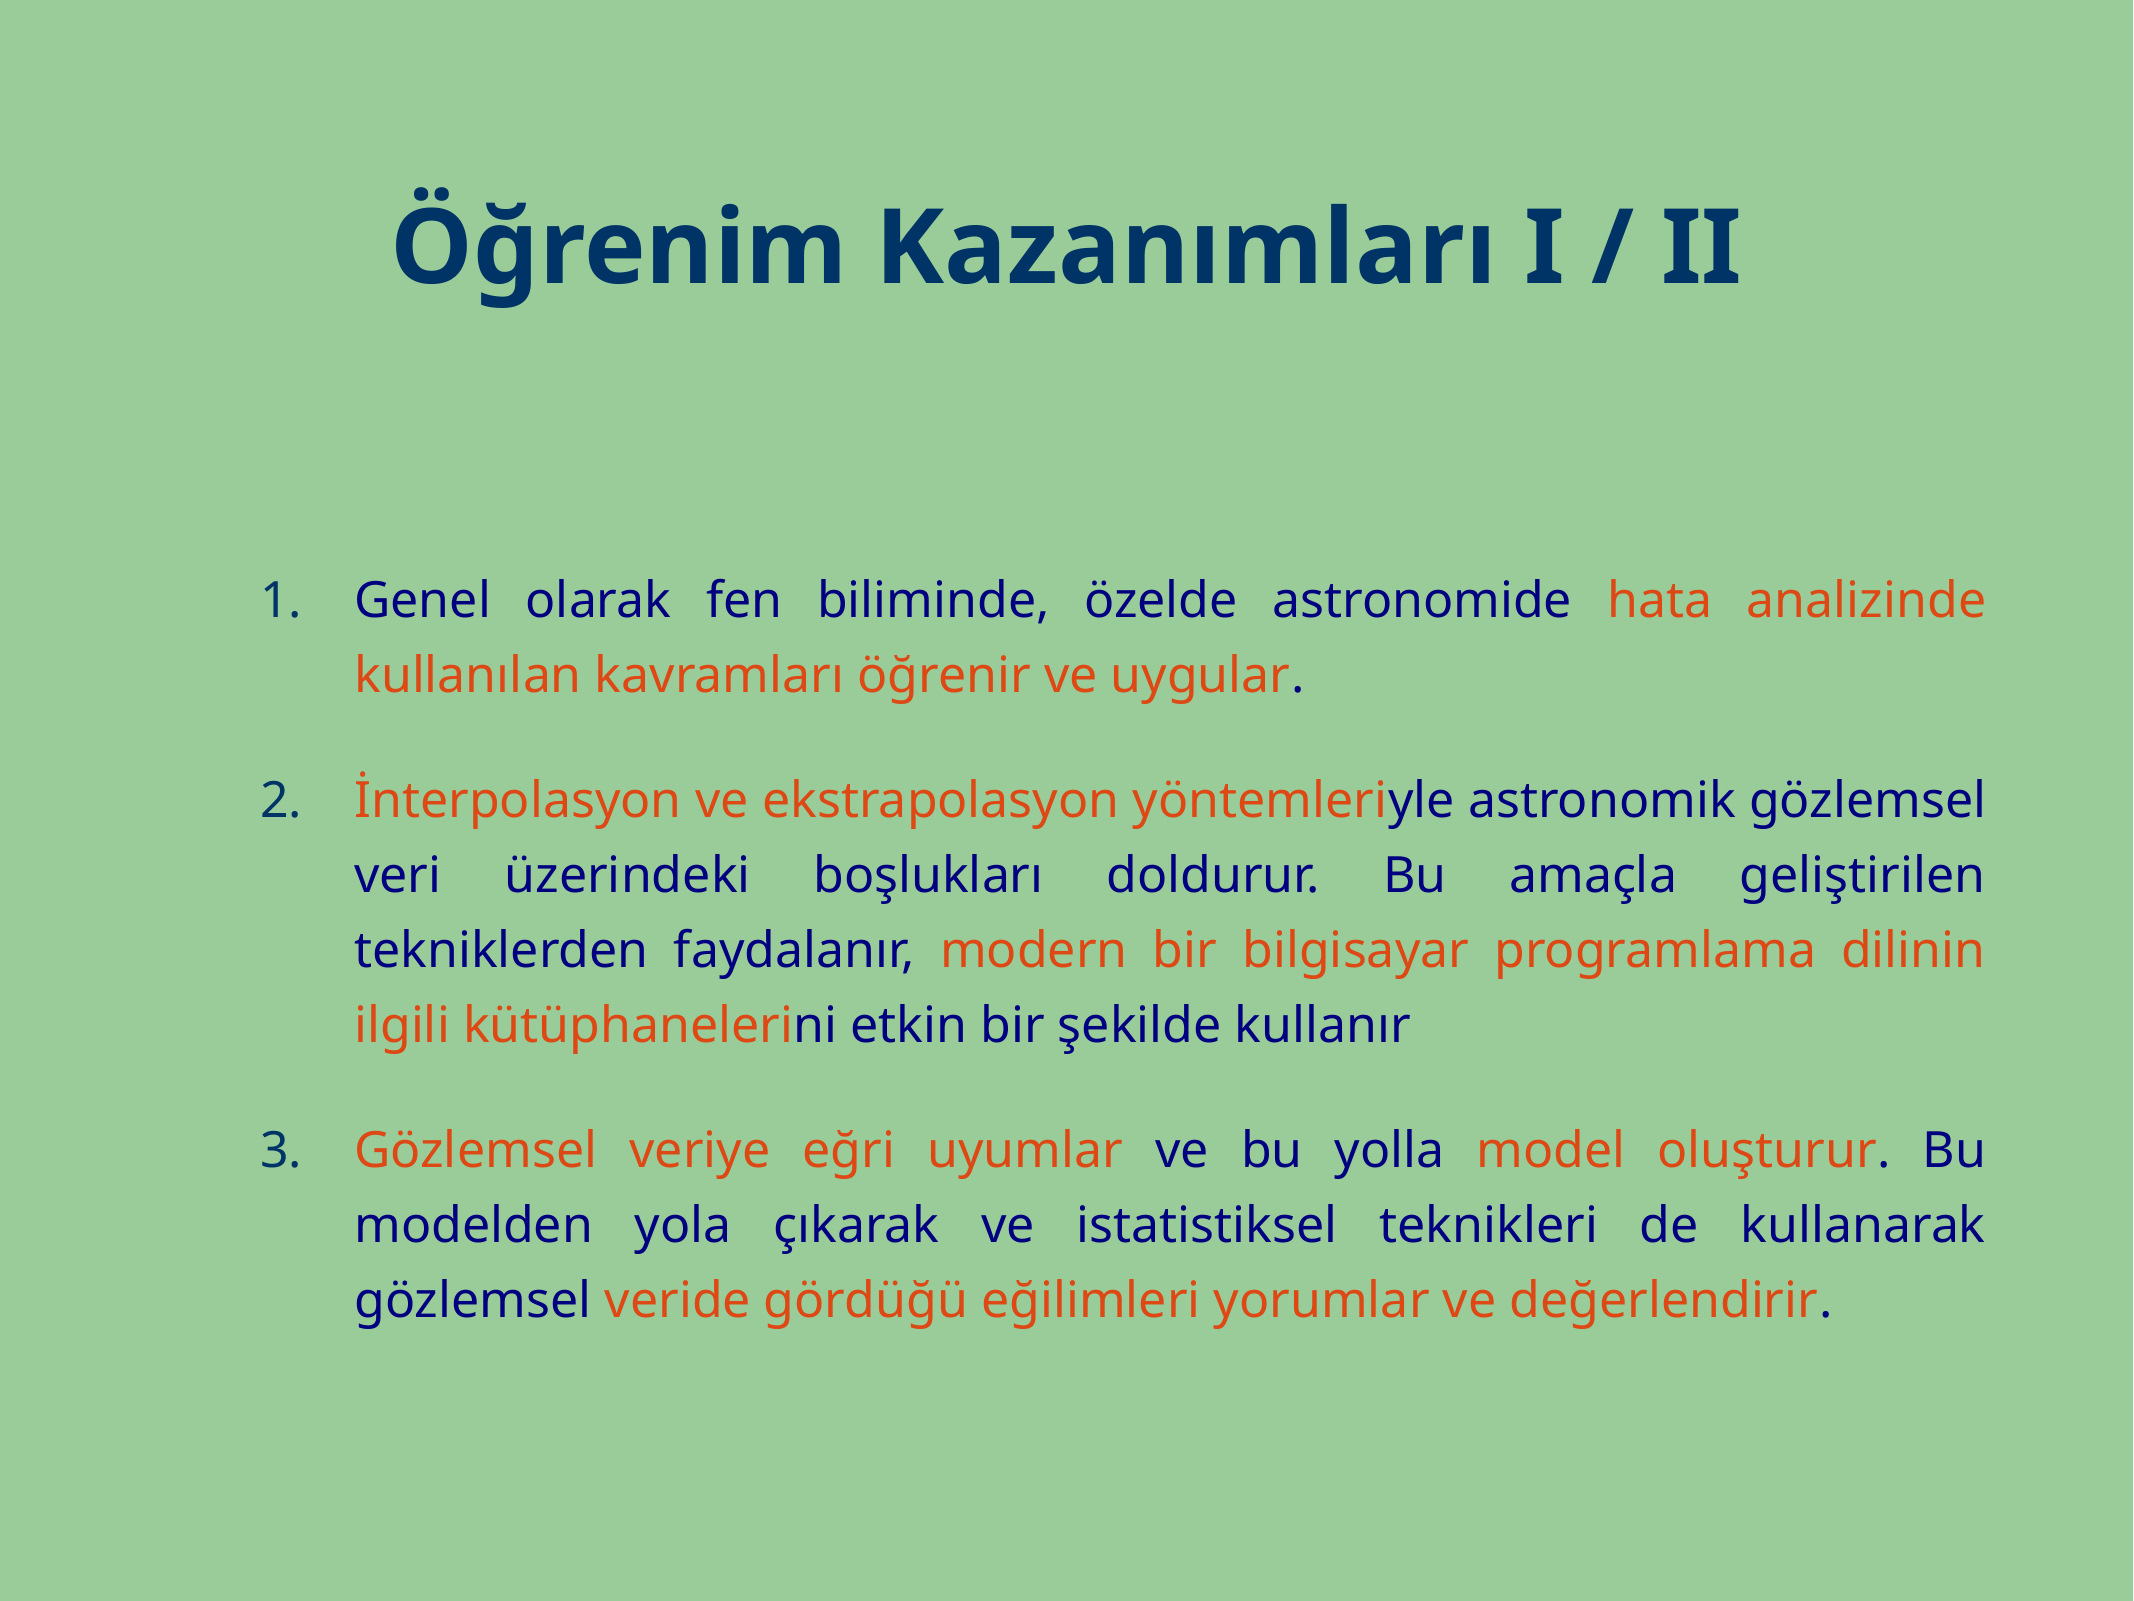

# Öğrenim Kazanımları I / II
Genel olarak fen biliminde, özelde astronomide hata analizinde kullanılan kavramları öğrenir ve uygular.
İnterpolasyon ve ekstrapolasyon yöntemleriyle astronomik gözlemsel veri üzerindeki boşlukları doldurur. Bu amaçla geliştirilen tekniklerden faydalanır, modern bir bilgisayar programlama dilinin ilgili kütüphanelerini etkin bir şekilde kullanır
Gözlemsel veriye eğri uyumlar ve bu yolla model oluşturur. Bu modelden yola çıkarak ve istatistiksel teknikleri de kullanarak gözlemsel veride gördüğü eğilimleri yorumlar ve değerlendirir.